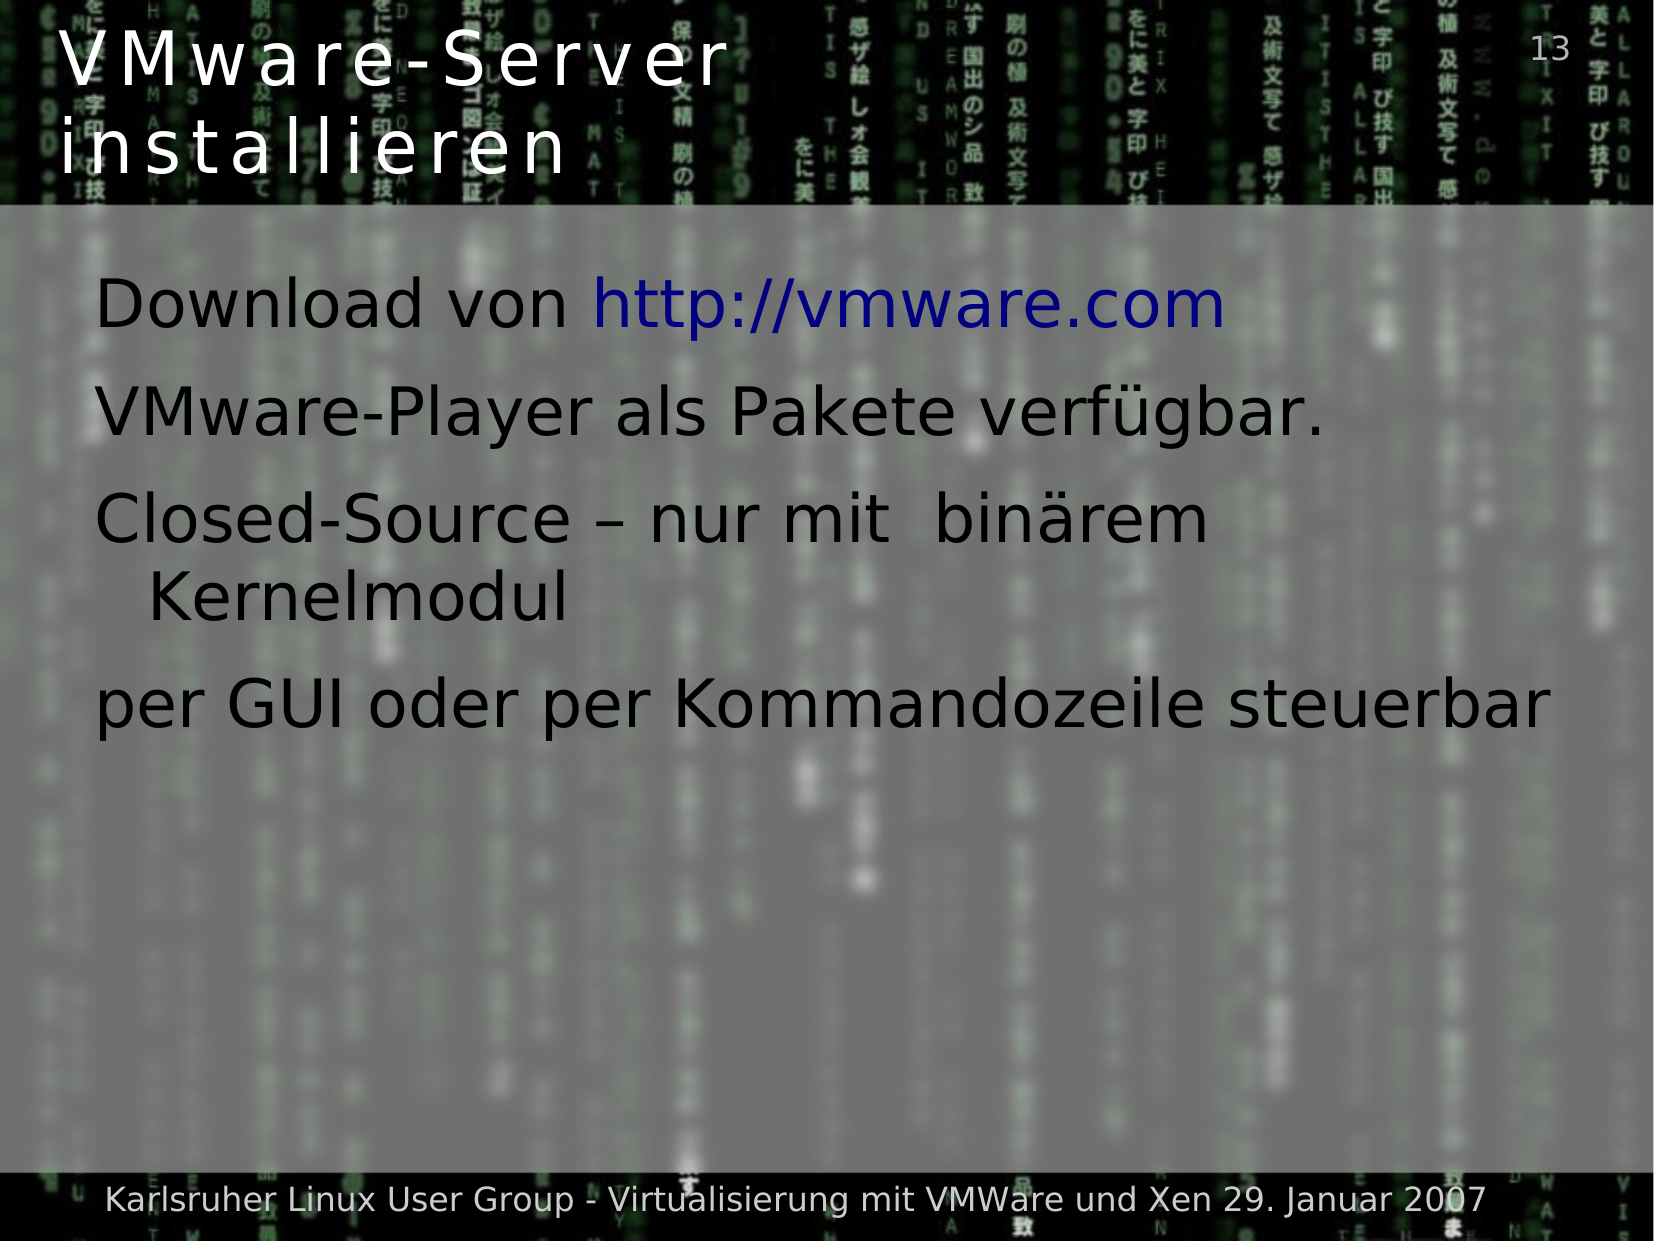

# VMware-Server installieren
13
Download von http://vmware.com
VMware-Player als Pakete verfügbar.
Closed-Source – nur mit binärem Kernelmodul
per GUI oder per Kommandozeile steuerbar